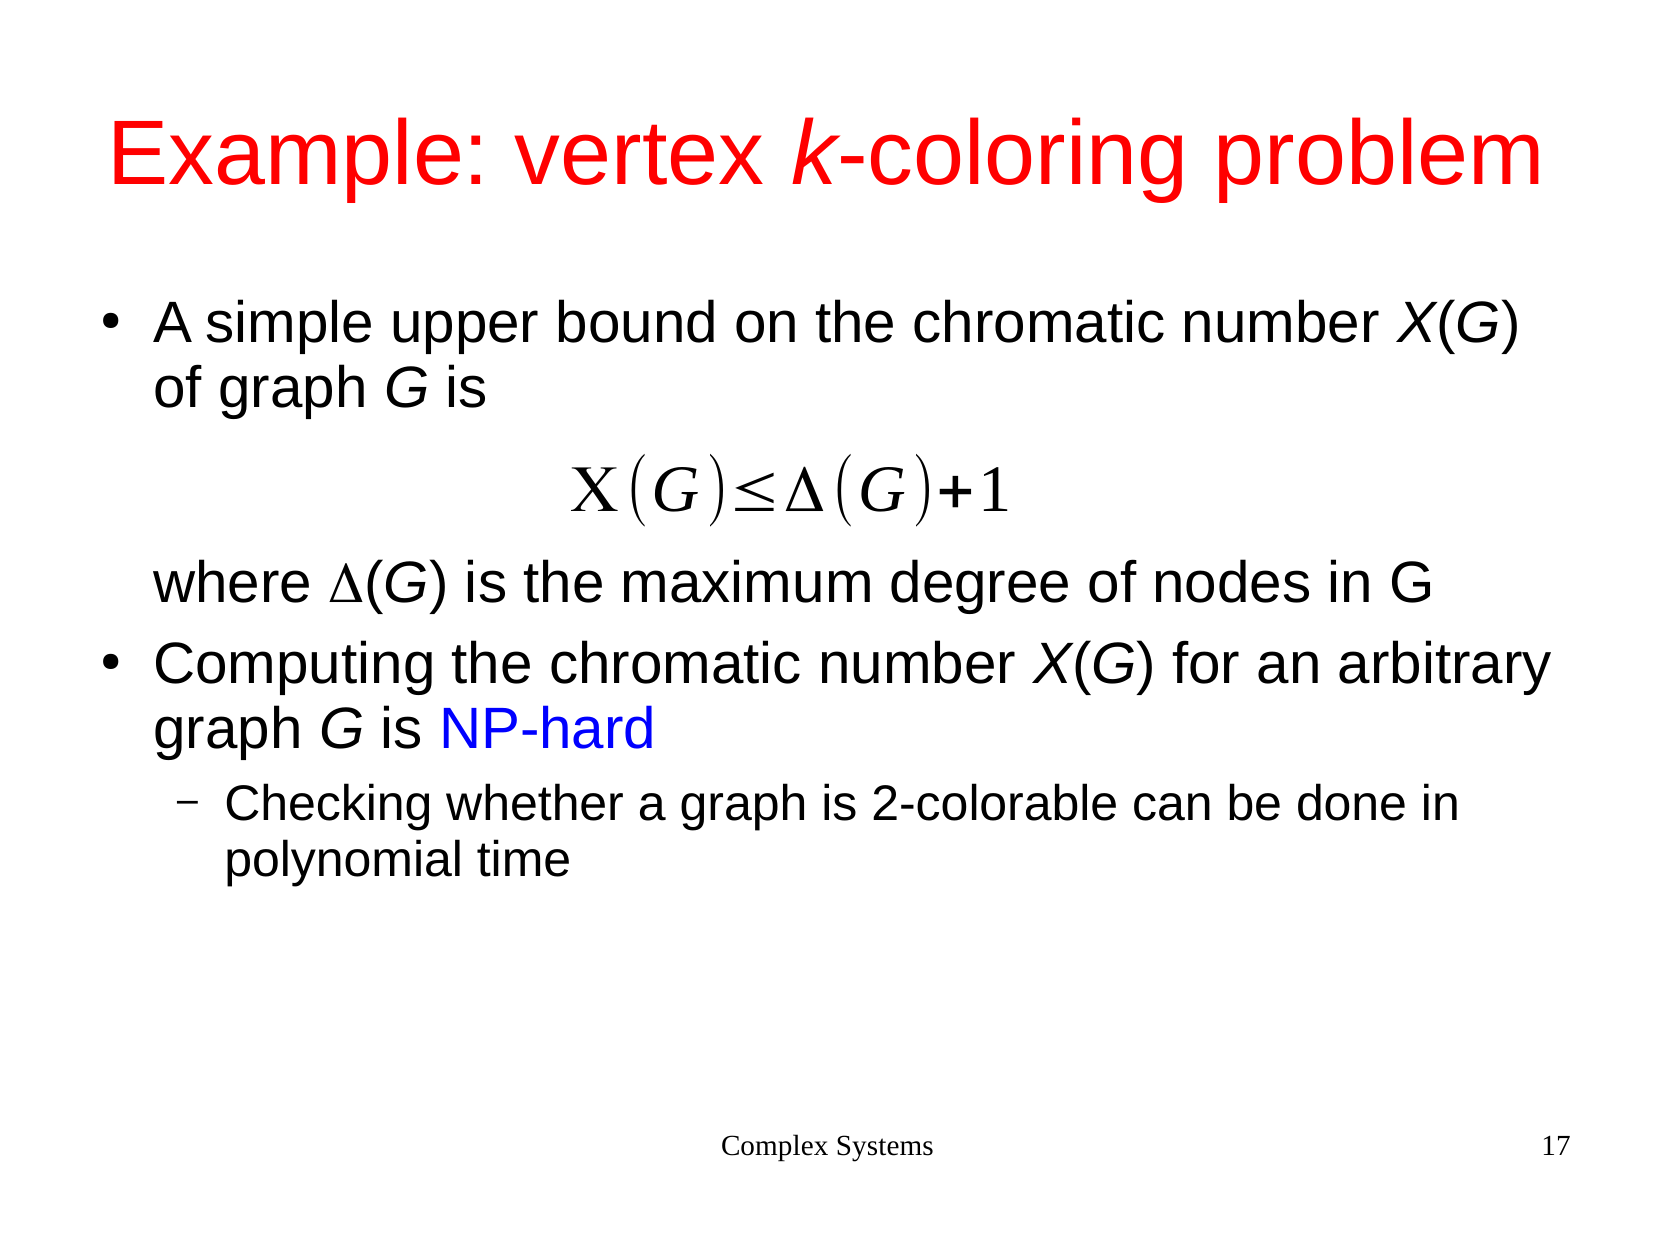

# Example: vertex k-coloring problem
A simple upper bound on the chromatic number X(G) of graph G is
where D(G) is the maximum degree of nodes in G
Computing the chromatic number X(G) for an arbitrary graph G is NP-hard
Checking whether a graph is 2-colorable can be done in polynomial time
Complex Systems
17